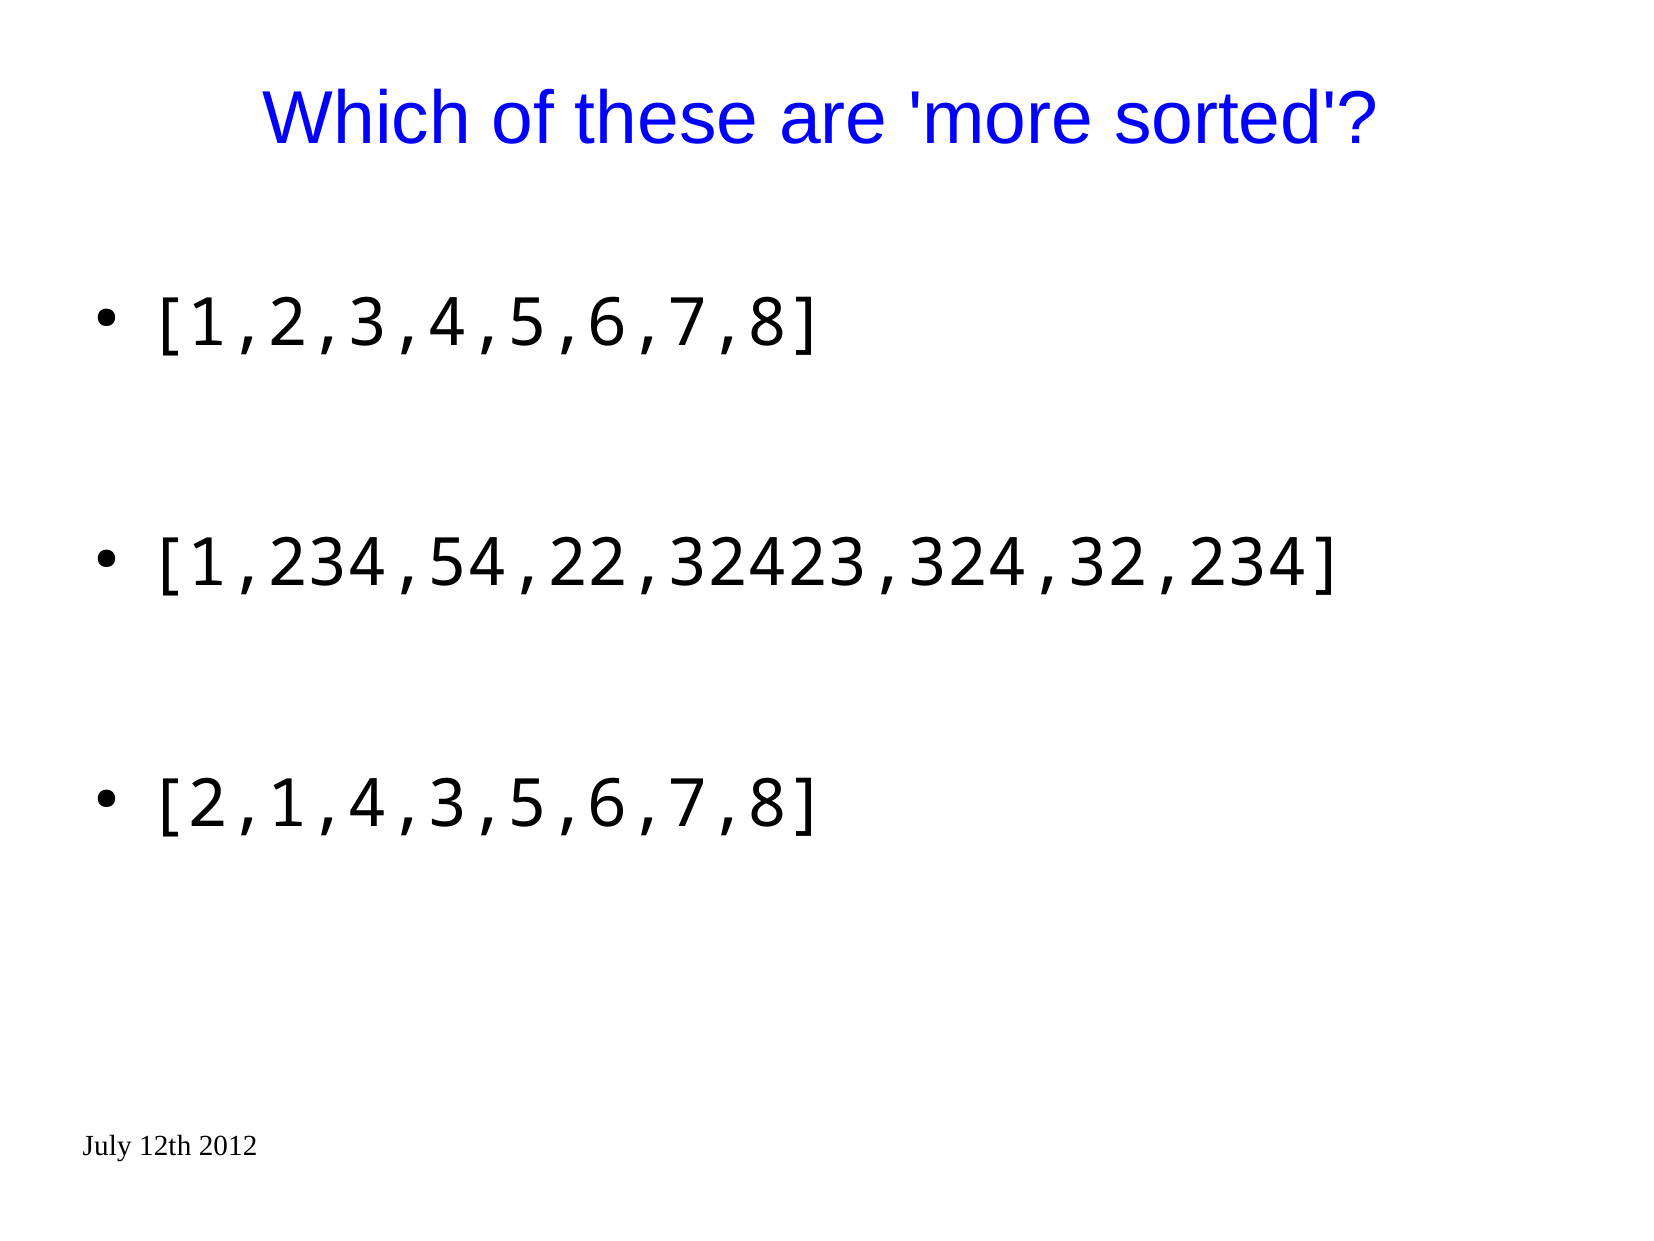

# Which of these are 'more sorted'?
[1,2,3,4,5,6,7,8]
[1,234,54,22,32423,324,32,234]
[2,1,4,3,5,6,7,8]
July 12th 2012